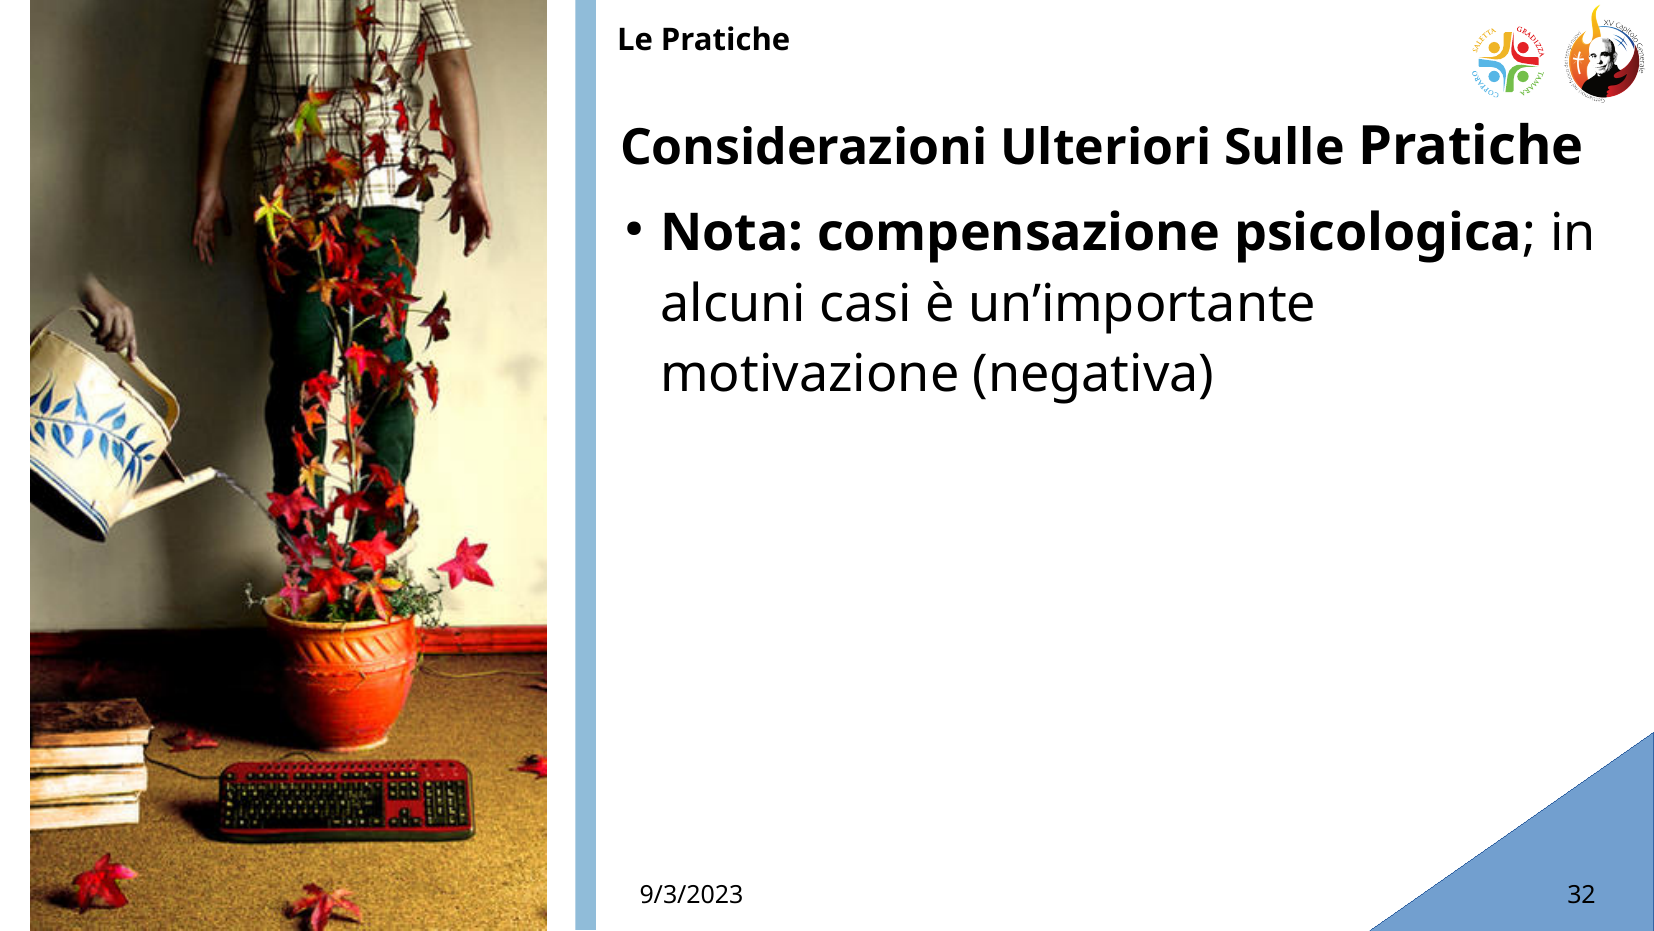

Le Pratiche
Considerazioni Ulteriori Sulle Pratiche
# Nota: compensazione psicologica; in alcuni casi è un’importante motivazione (negativa)